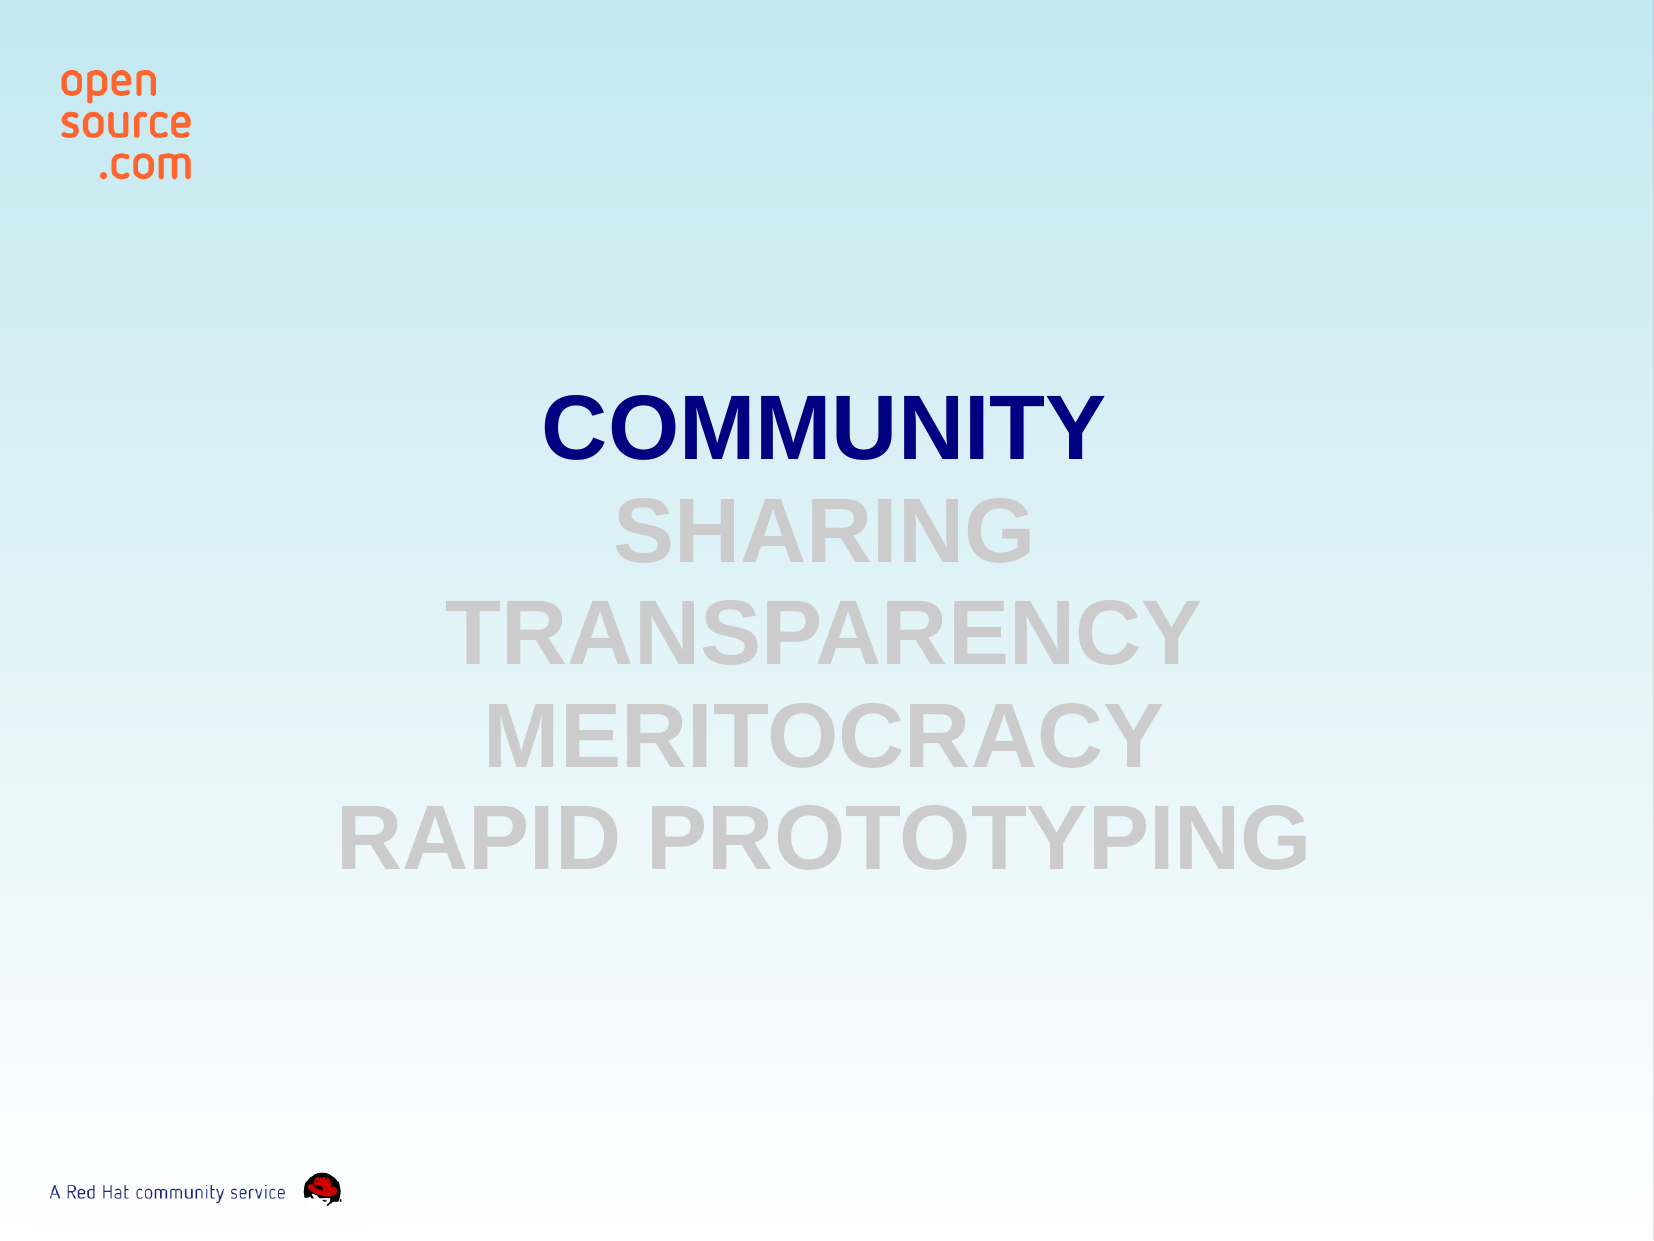

# COMMUNITY
SHARING
TRANSPARENCY
MERITOCRACY
RAPID PROTOTYPING